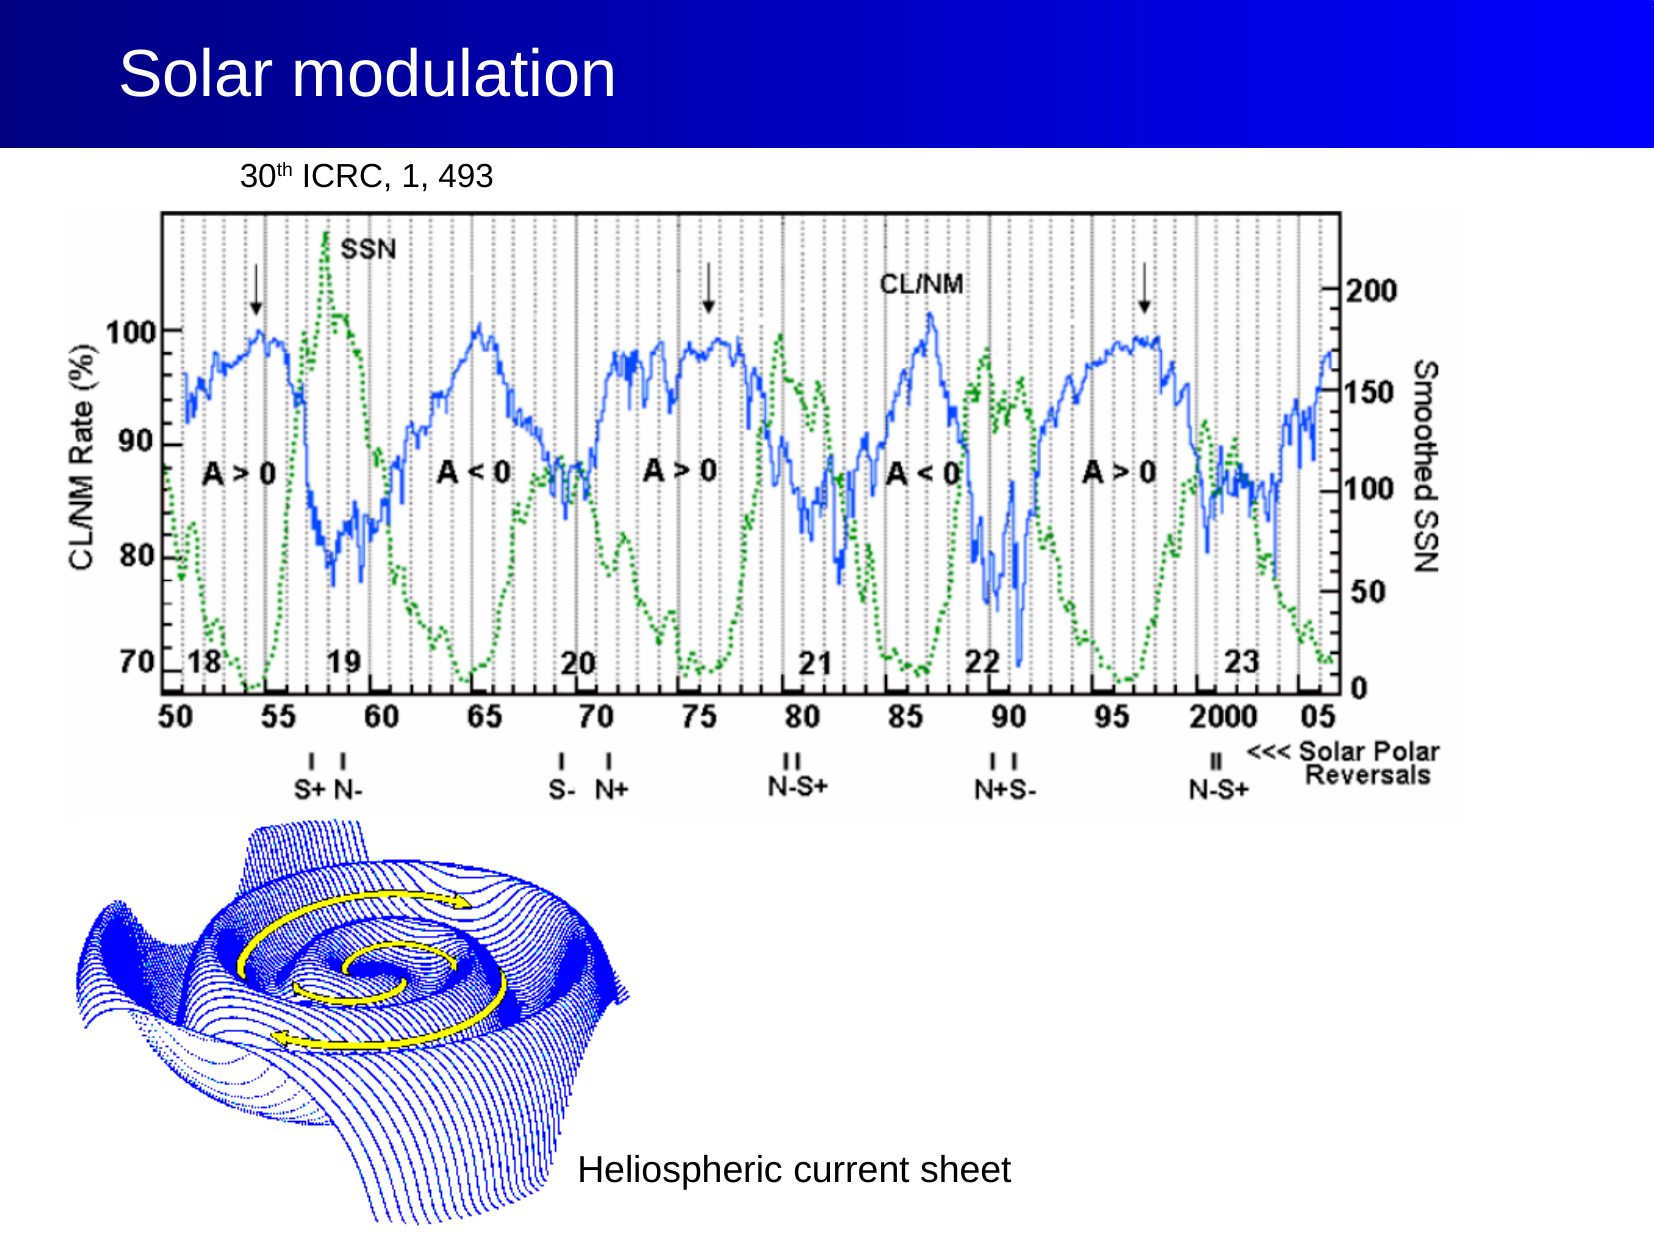

# Solar modulation
30th ICRC, 1, 493
Heliospheric current sheet